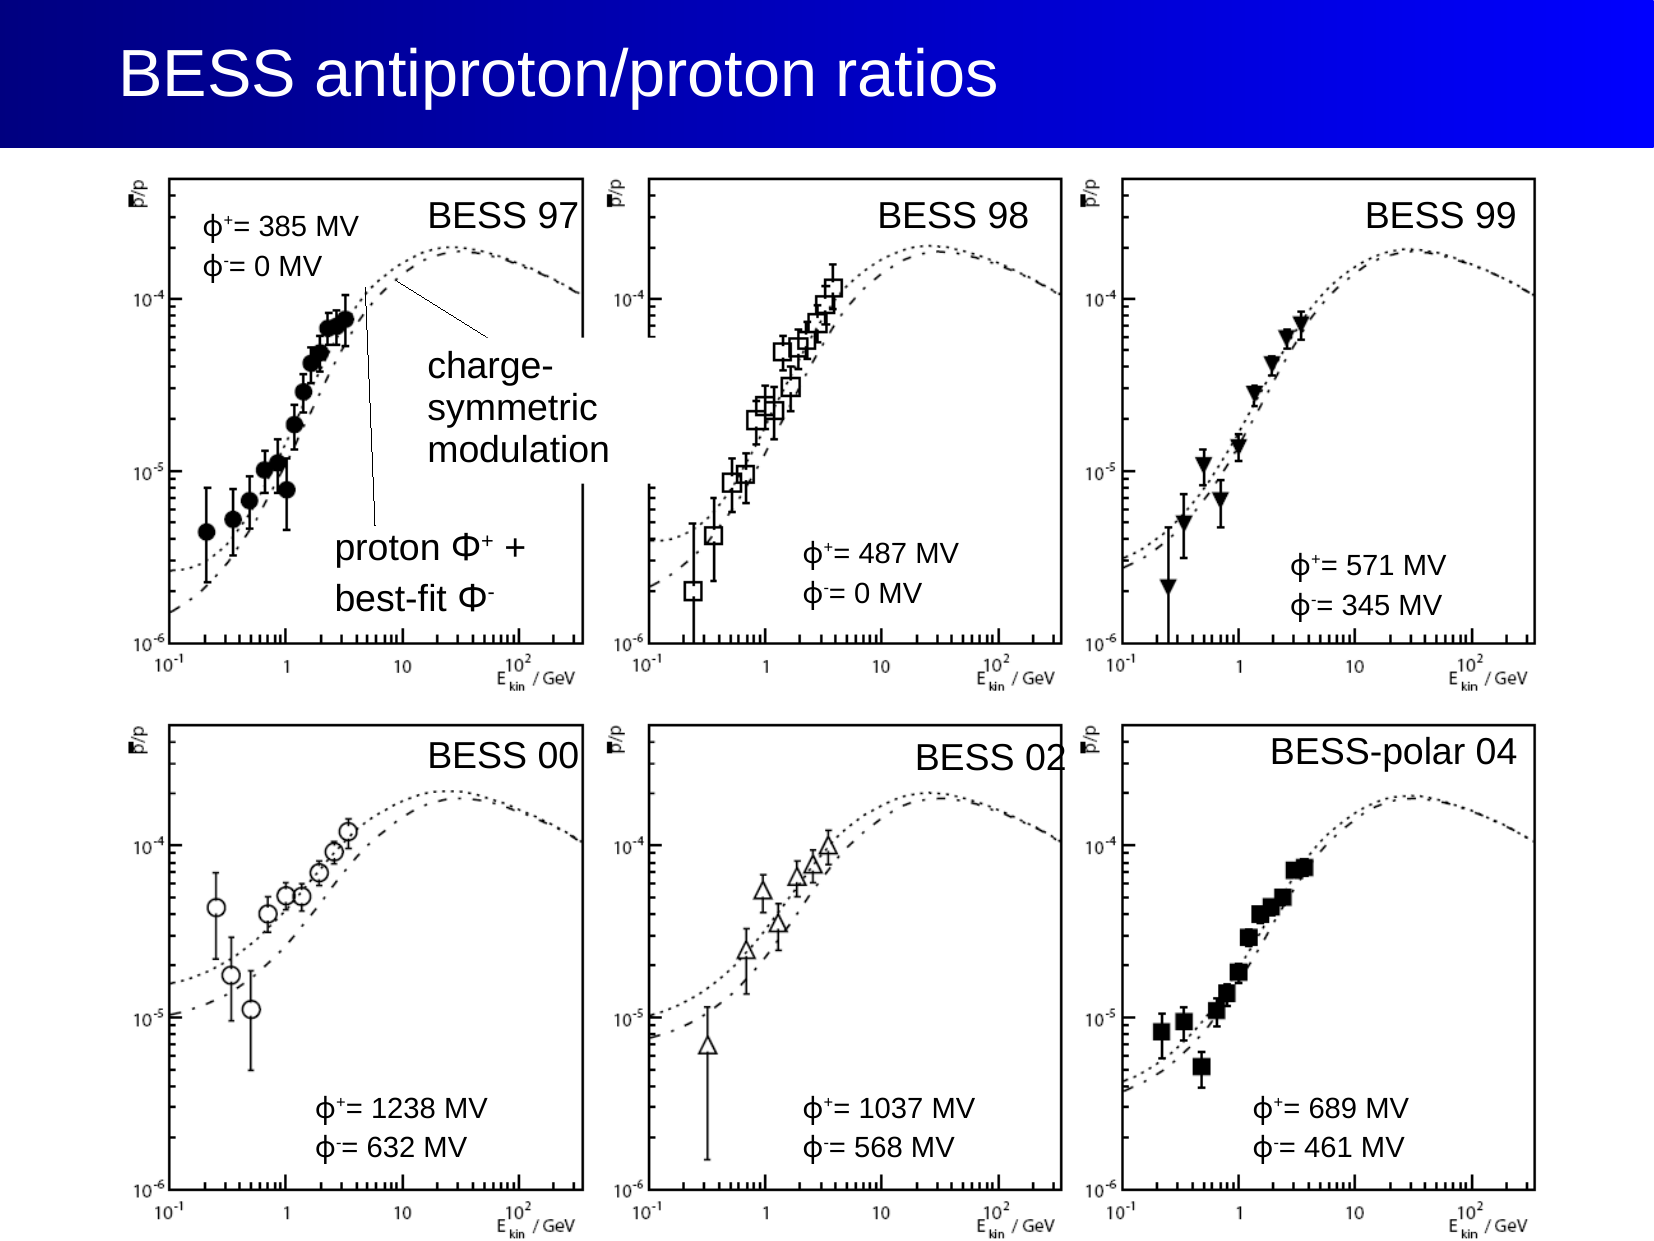

# BESS antiproton/proton ratios
BESS 97
BESS 98
BESS 99
ϕ+= 385 MV
ϕ-= 0 MV
charge-symmetric modulation
proton Φ+ +
best-fit Φ-
ϕ+= 487 MV
ϕ-= 0 MV
ϕ+= 571 MV
ϕ-= 345 MV
BESS-polar 04
BESS 00
BESS 02
ϕ+= 1238 MV
ϕ-= 632 MV
ϕ+= 1037 MV
ϕ-= 568 MV
ϕ+= 689 MV
ϕ-= 461 MV